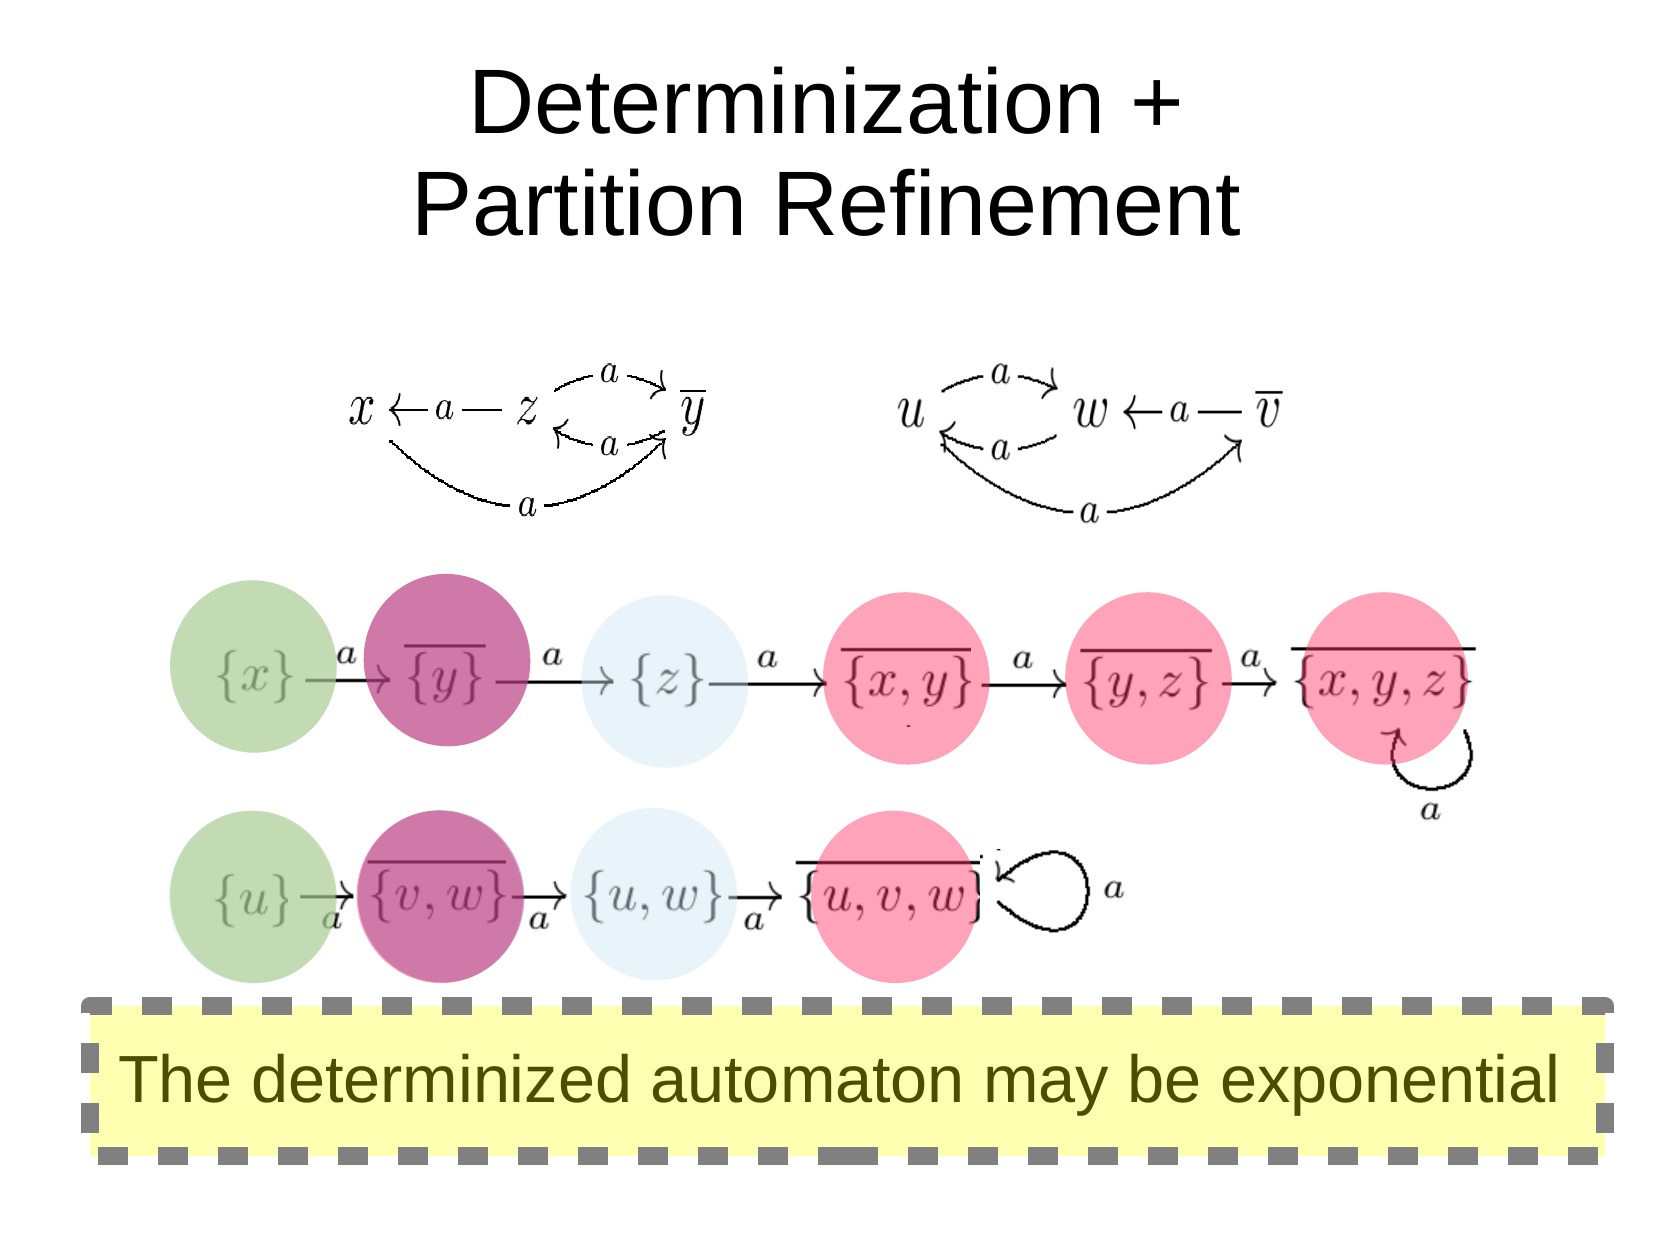

# Determinization + Partition Refinement
The determinized automaton may be exponential